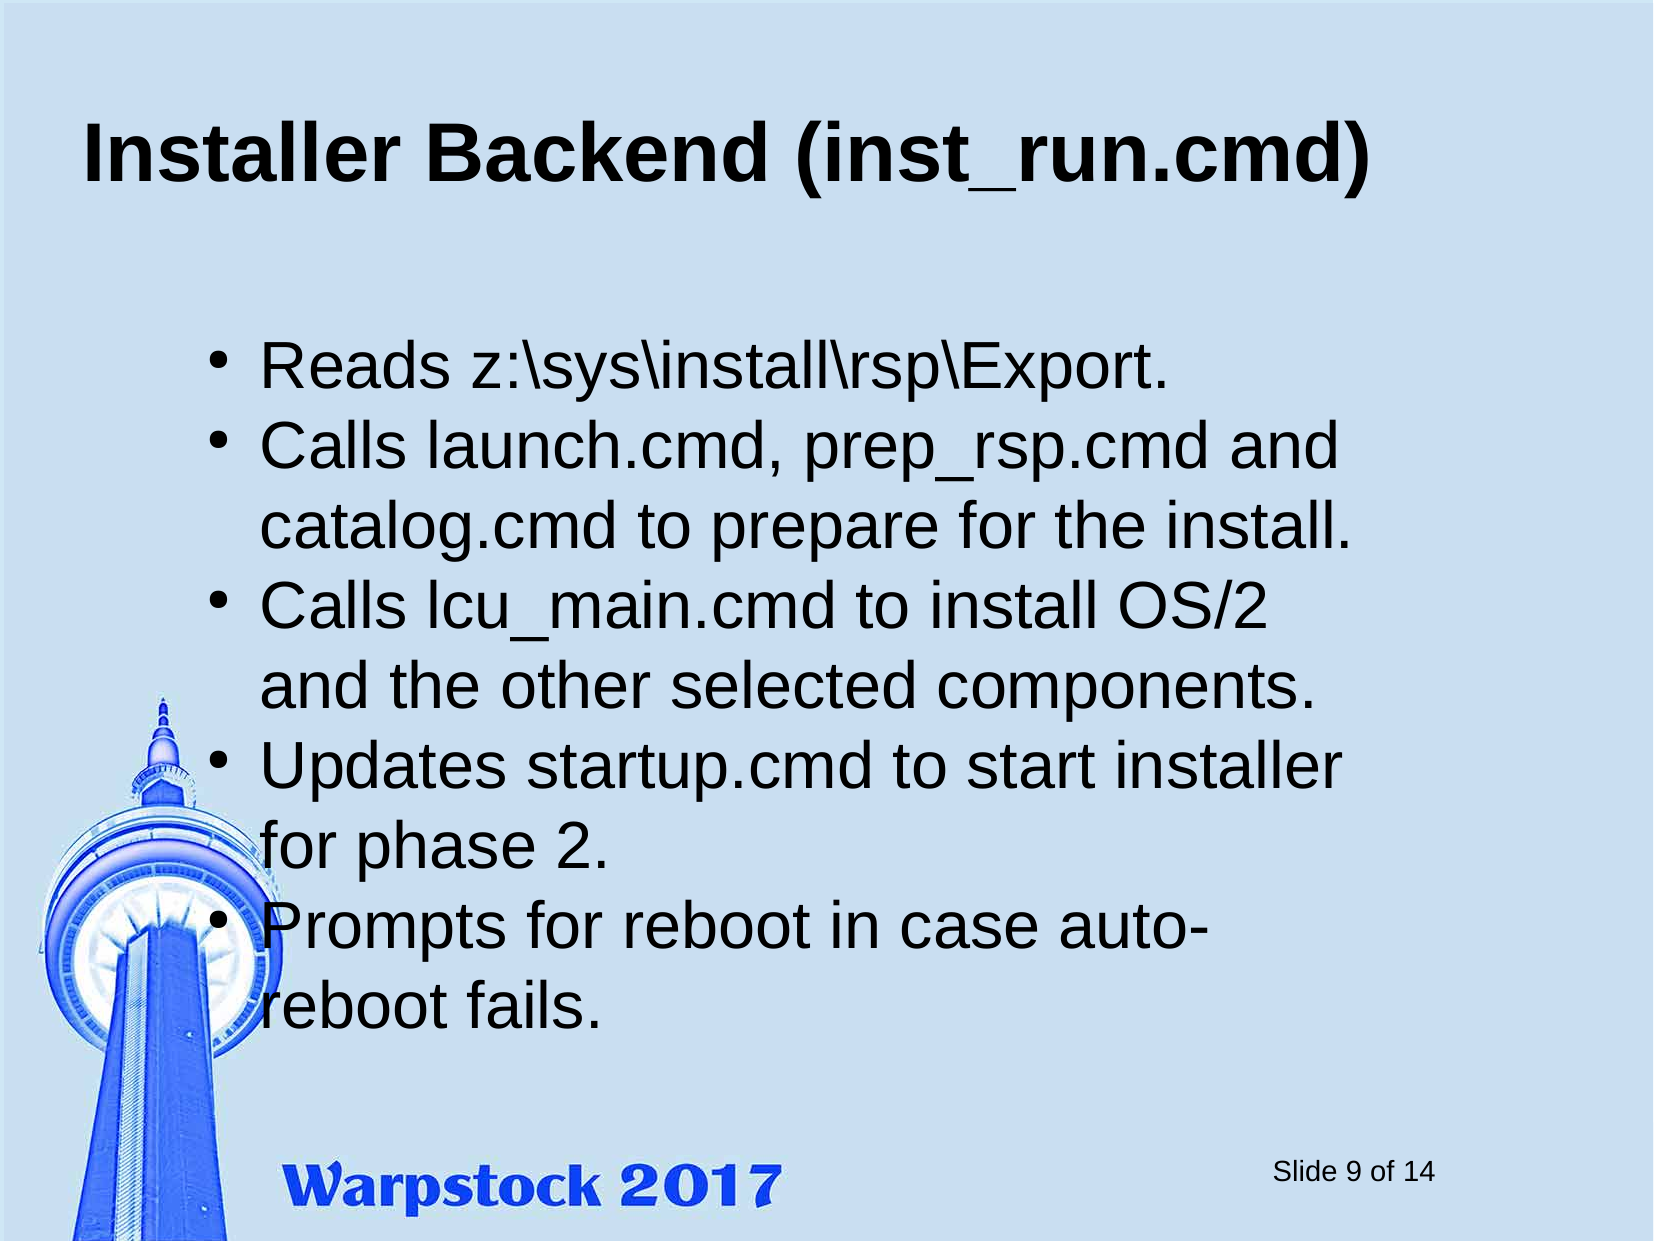

# Installer Backend (inst_run.cmd)
Reads z:\sys\install\rsp\Export.
Calls launch.cmd, prep_rsp.cmd and catalog.cmd to prepare for the install.
Calls lcu_main.cmd to install OS/2 and the other selected components.
Updates startup.cmd to start installer for phase 2.
Prompts for reboot in case auto-reboot fails.